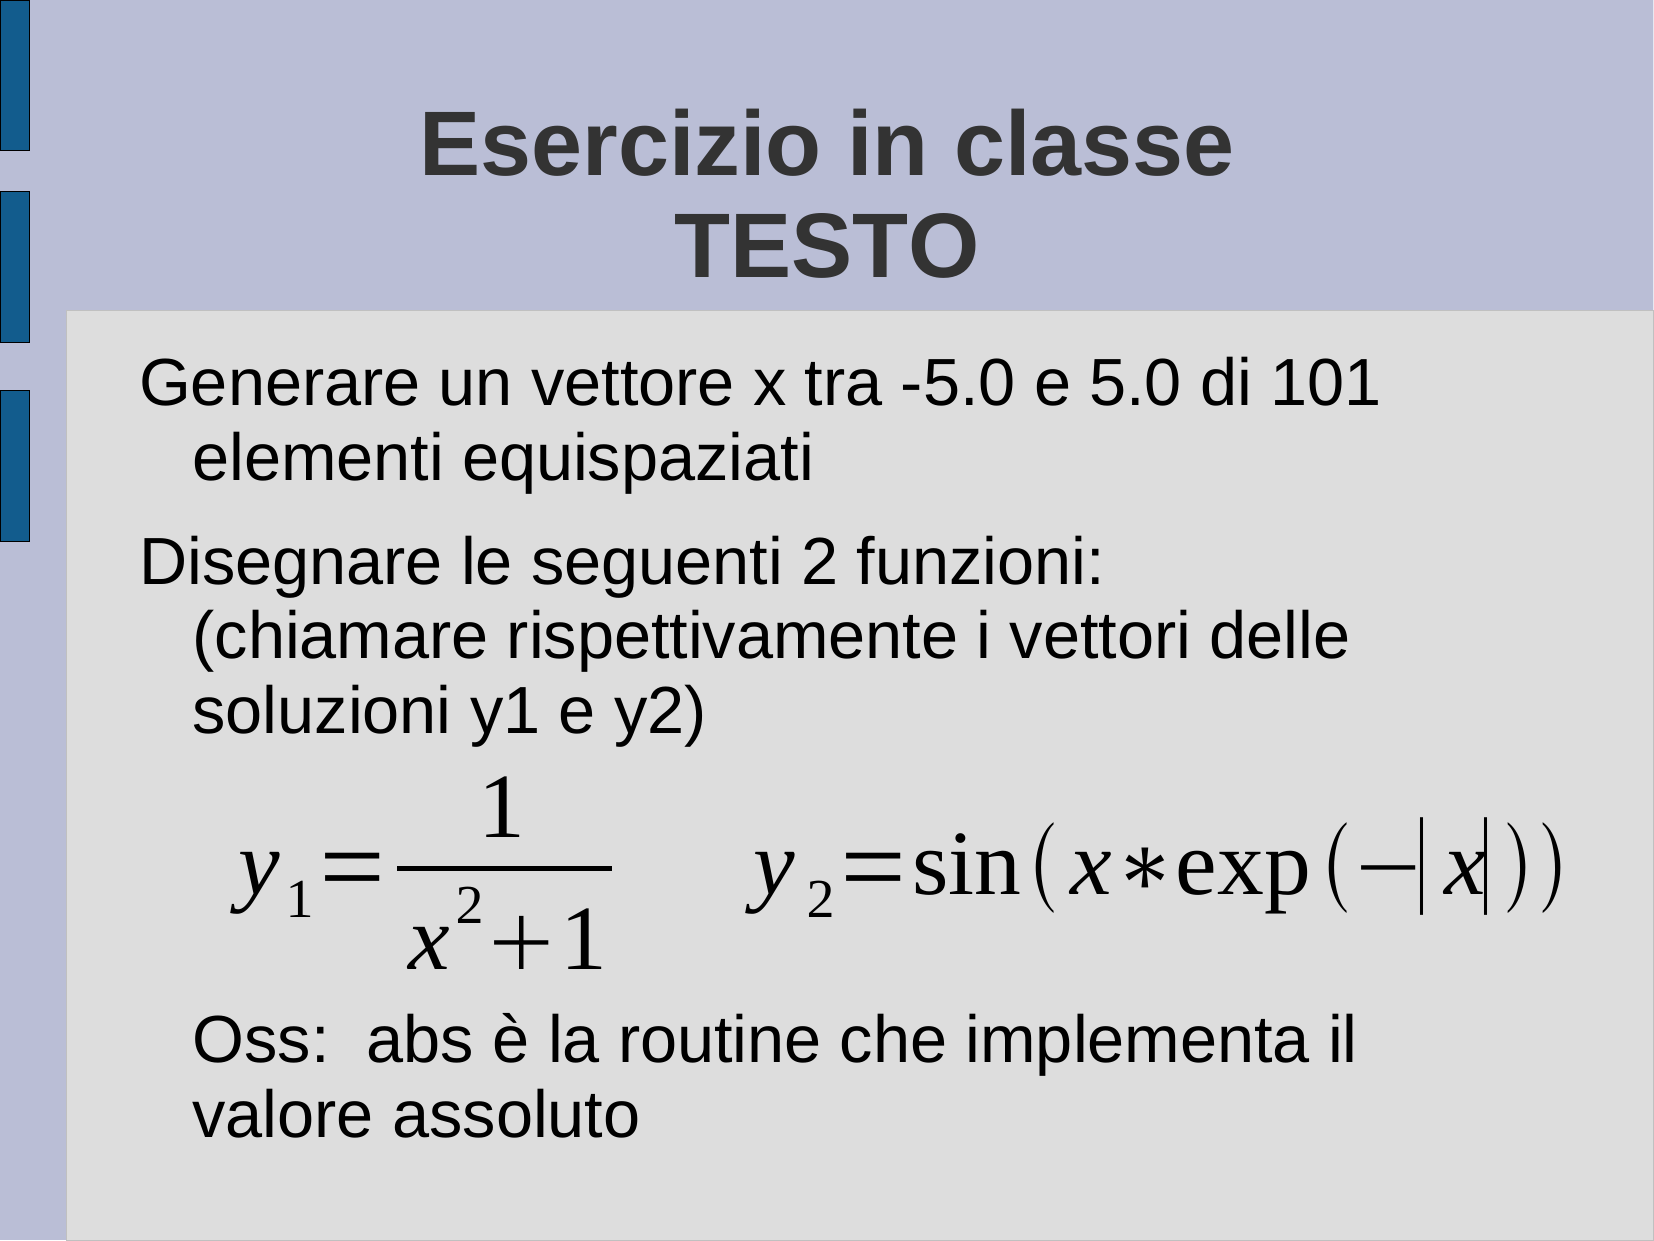

# Esercizio in classe TESTO
Generare un vettore x tra -5.0 e 5.0 di 101 elementi equispaziati
Disegnare le seguenti 2 funzioni:
(chiamare rispettivamente i vettori delle soluzioni y1 e y2)
Oss: abs è la routine che implementa il valore assoluto